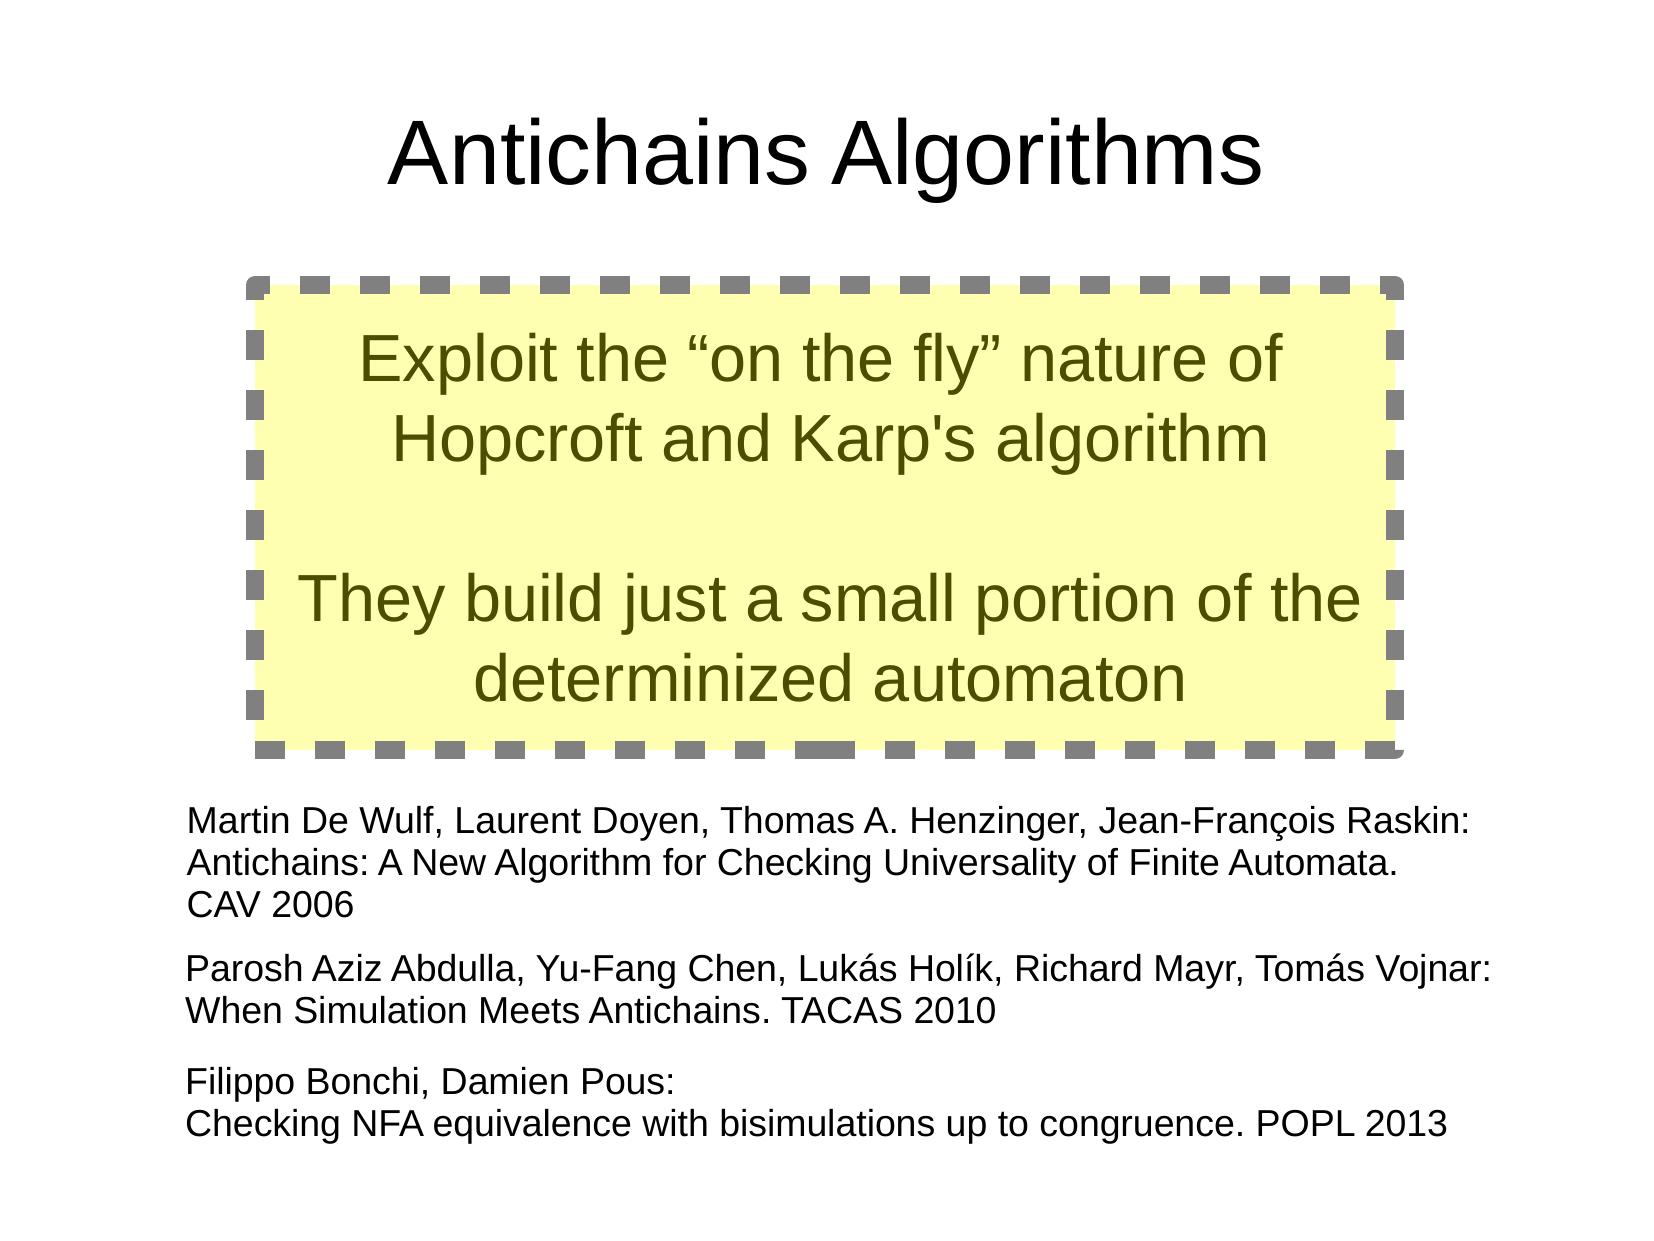

# Antichains Algorithms
Exploit the “on the fly” nature of
Hopcroft and Karp's algorithm
They build just a small portion of the determinized automaton
Martin De Wulf, Laurent Doyen, Thomas A. Henzinger, Jean-François Raskin: Antichains: A New Algorithm for Checking Universality of Finite Automata. CAV 2006
Parosh Aziz Abdulla, Yu-Fang Chen, Lukás Holík, Richard Mayr, Tomás Vojnar: When Simulation Meets Antichains. TACAS 2010
Filippo Bonchi, Damien Pous:
Checking NFA equivalence with bisimulations up to congruence. POPL 2013